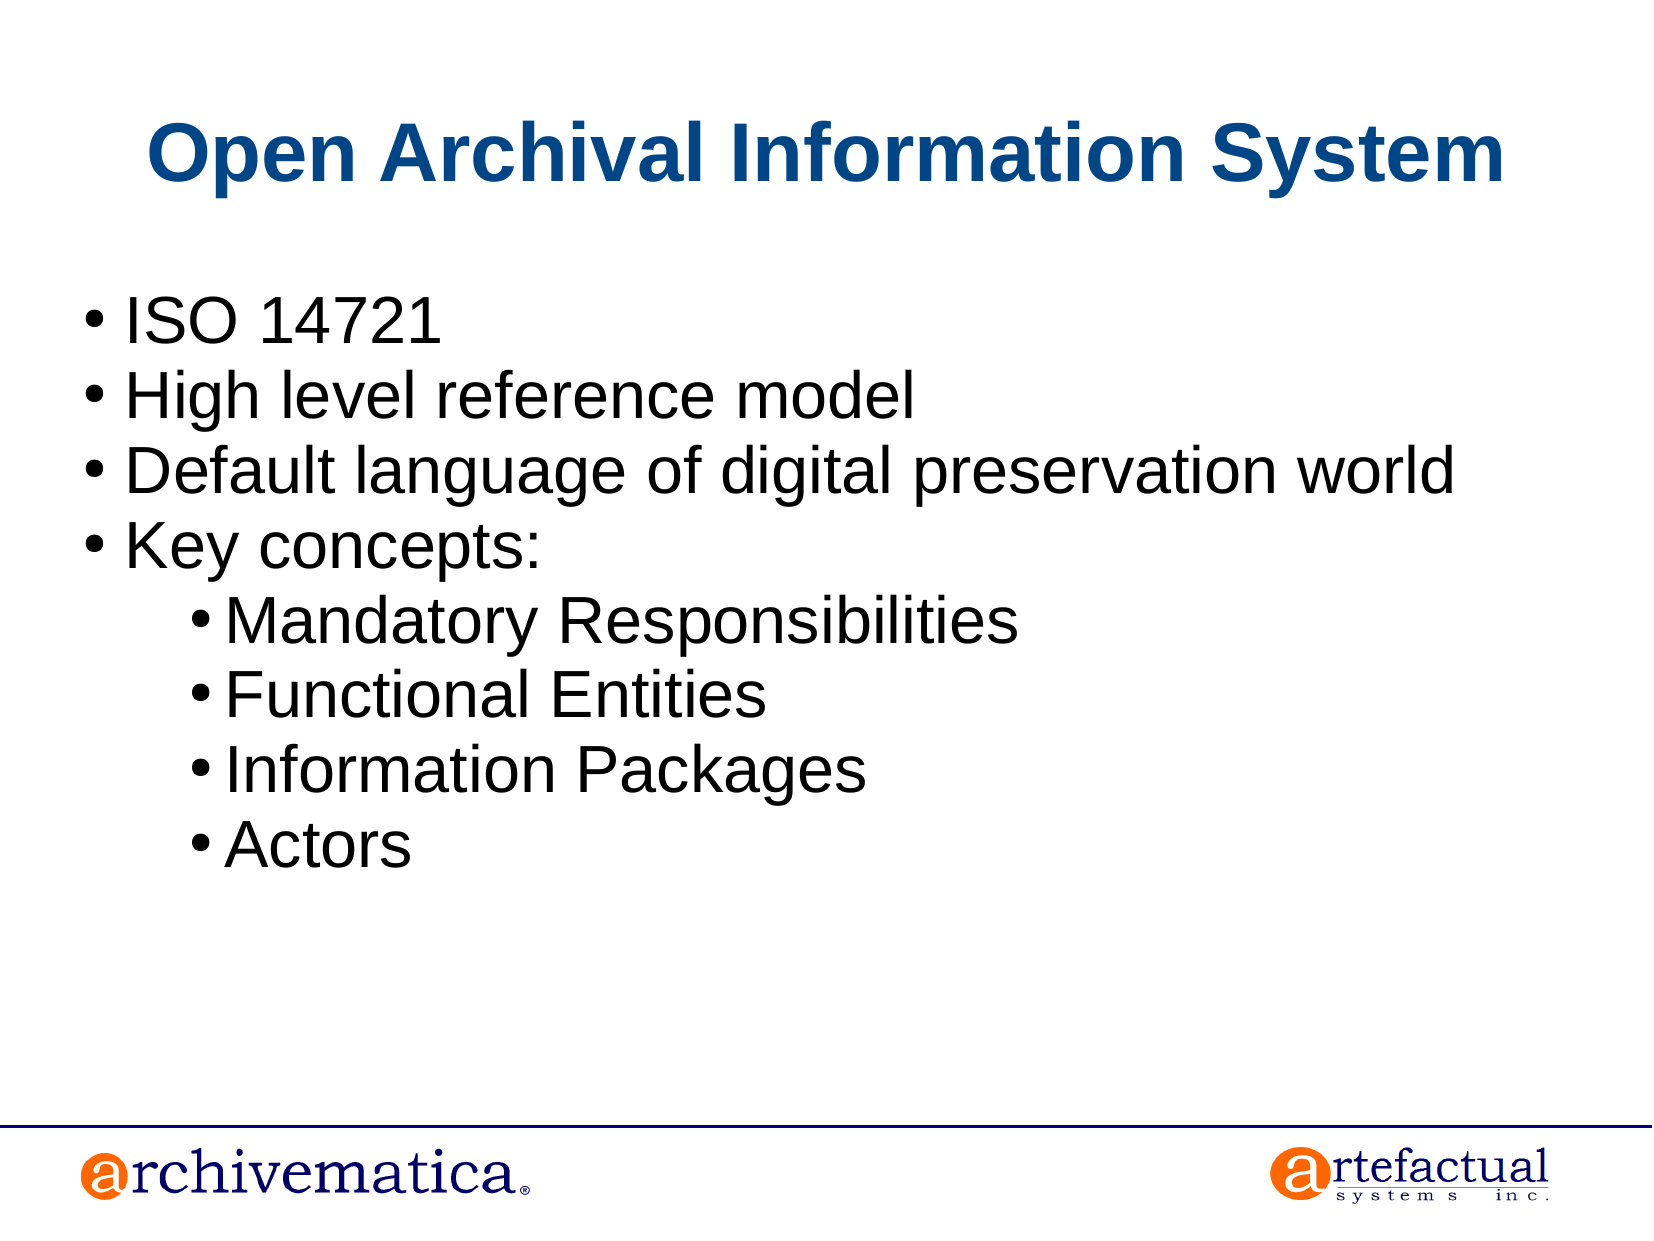

# Open Archival Information System
 ISO 14721
 High level reference model
 Default language of digital preservation world
 Key concepts:
Mandatory Responsibilities
Functional Entities
Information Packages
Actors